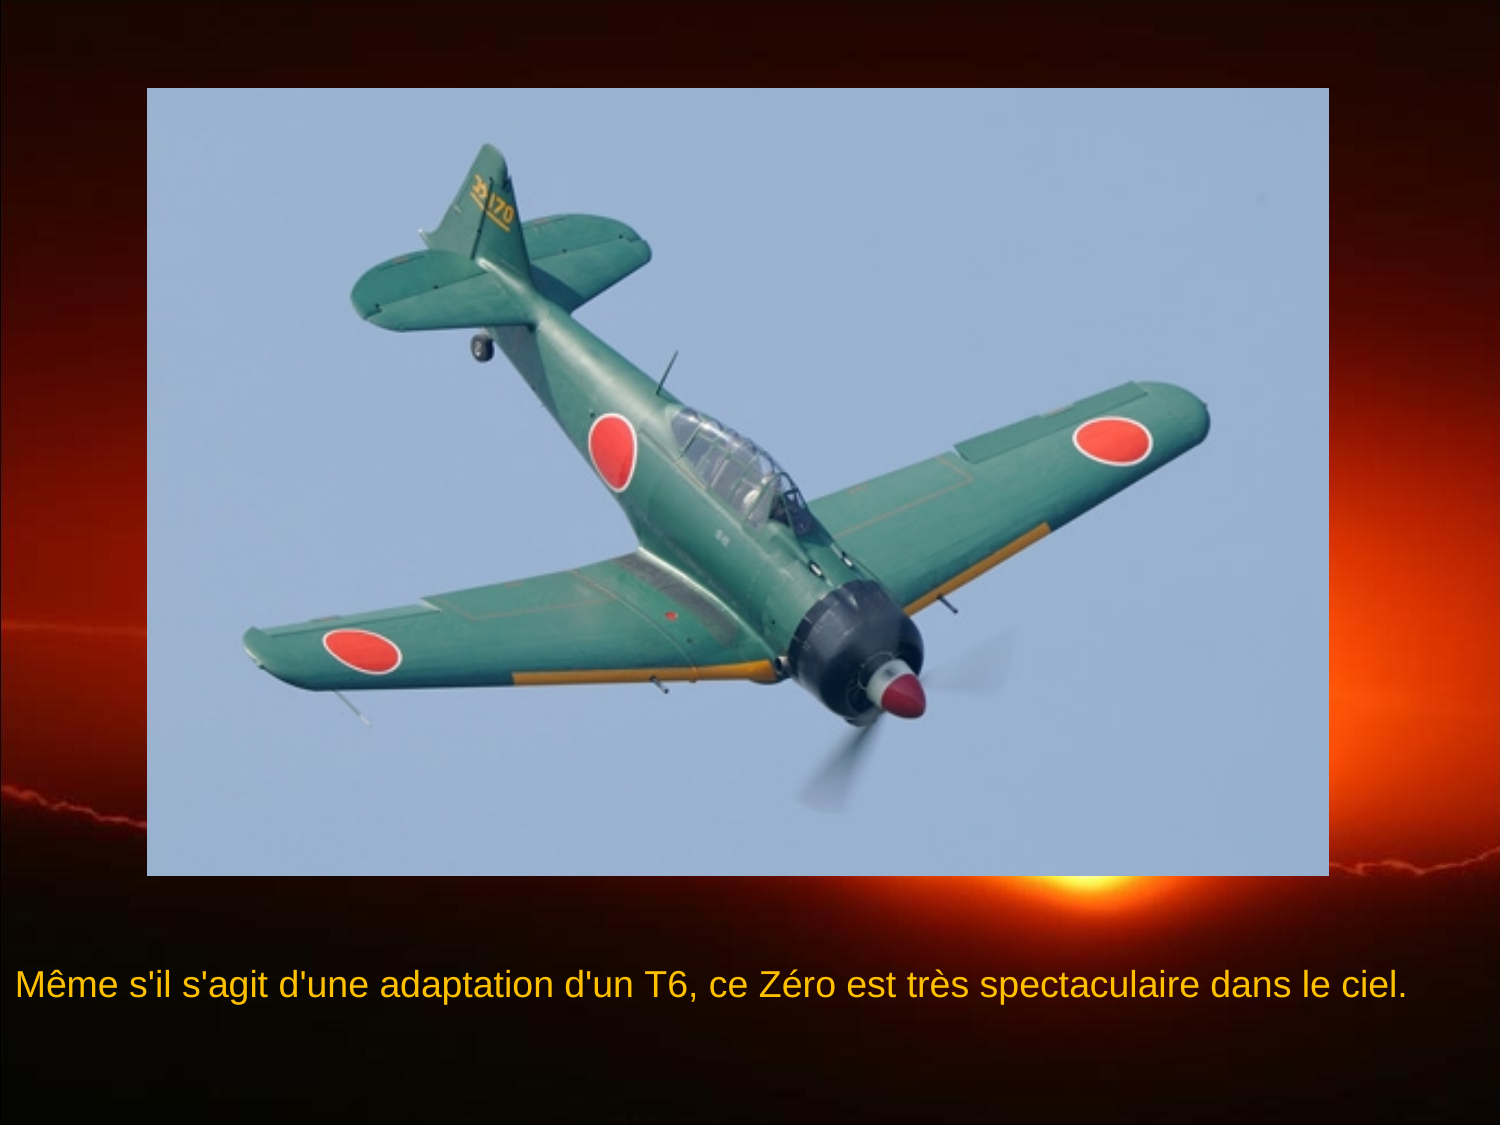

Même s'il s'agit d'une adaptation d'un T6, ce Zéro est très spectaculaire dans le ciel.